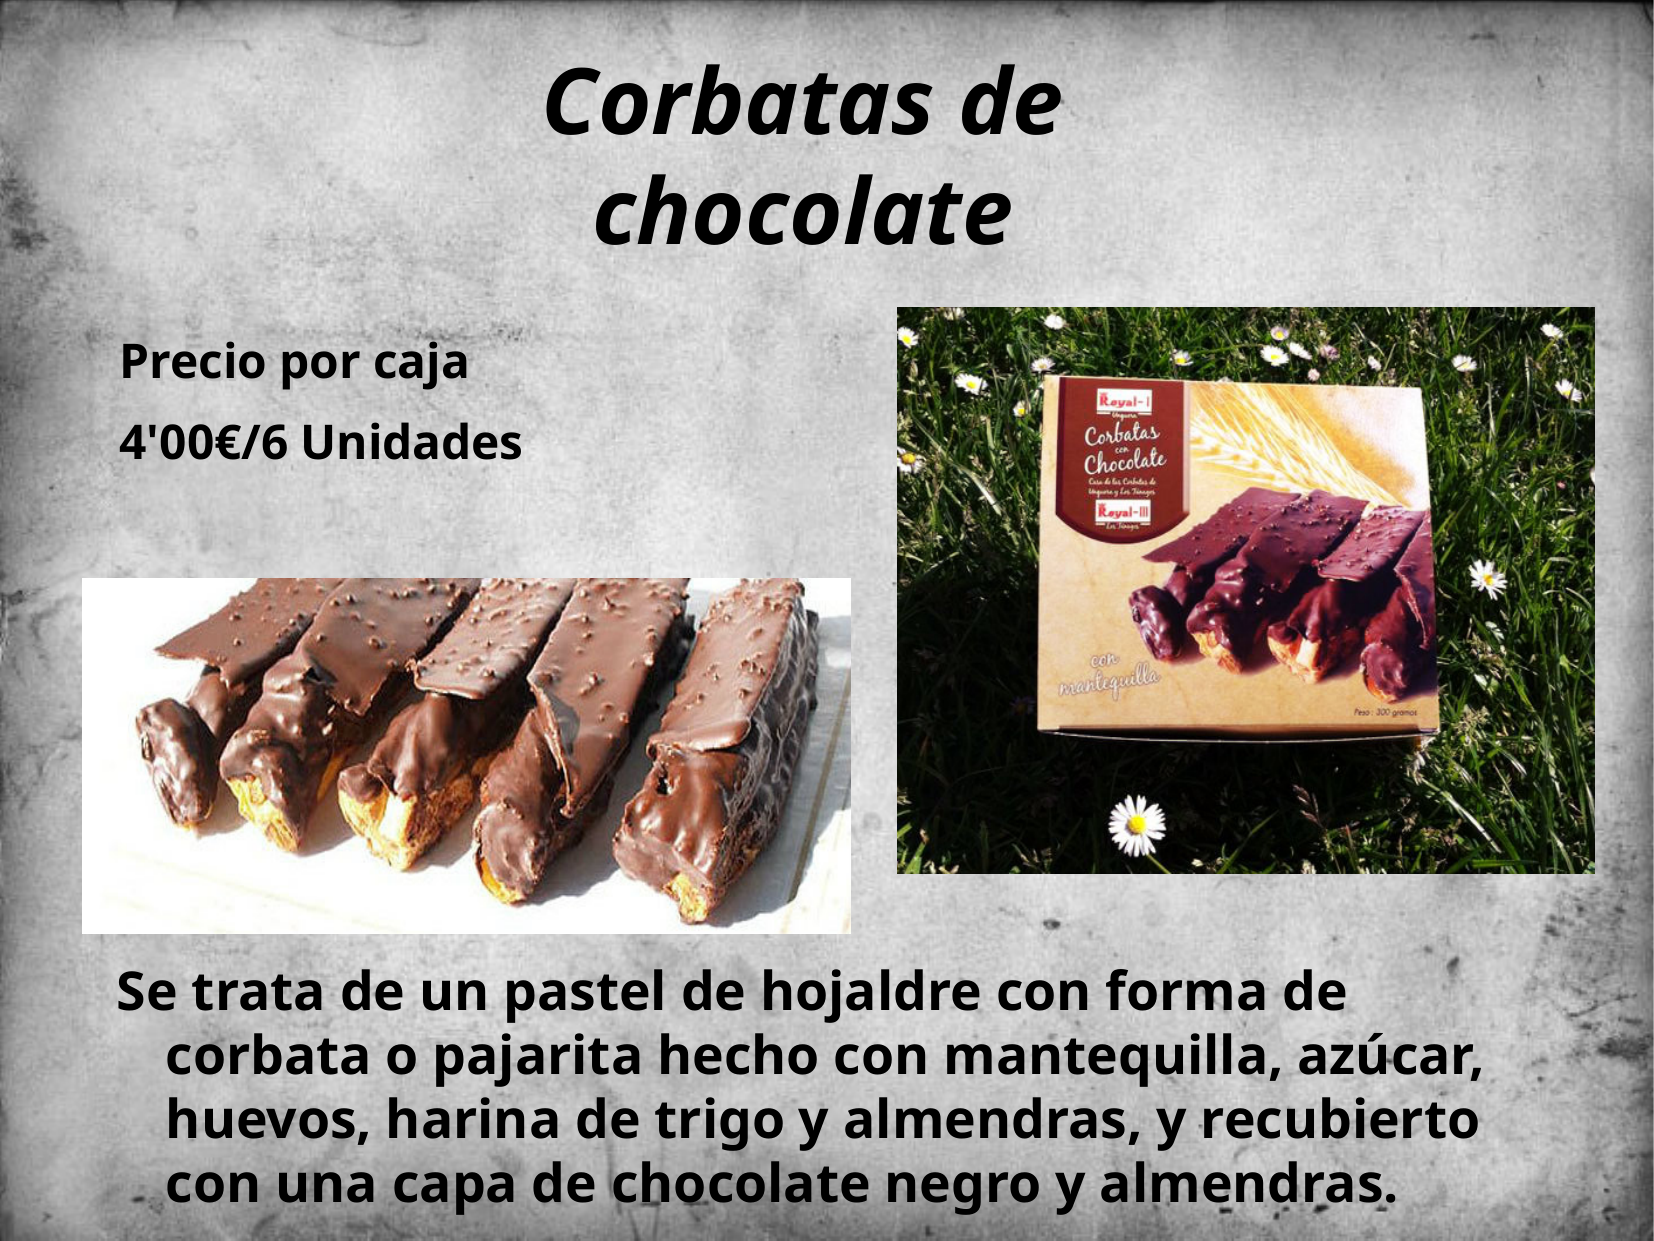

# Corbatas de chocolate
Precio por caja
4'00€/6 Unidades
Se trata de un pastel de hojaldre con forma de corbata o pajarita hecho con mantequilla, azúcar, huevos, harina de trigo y almendras, y recubierto con una capa de chocolate negro y almendras.